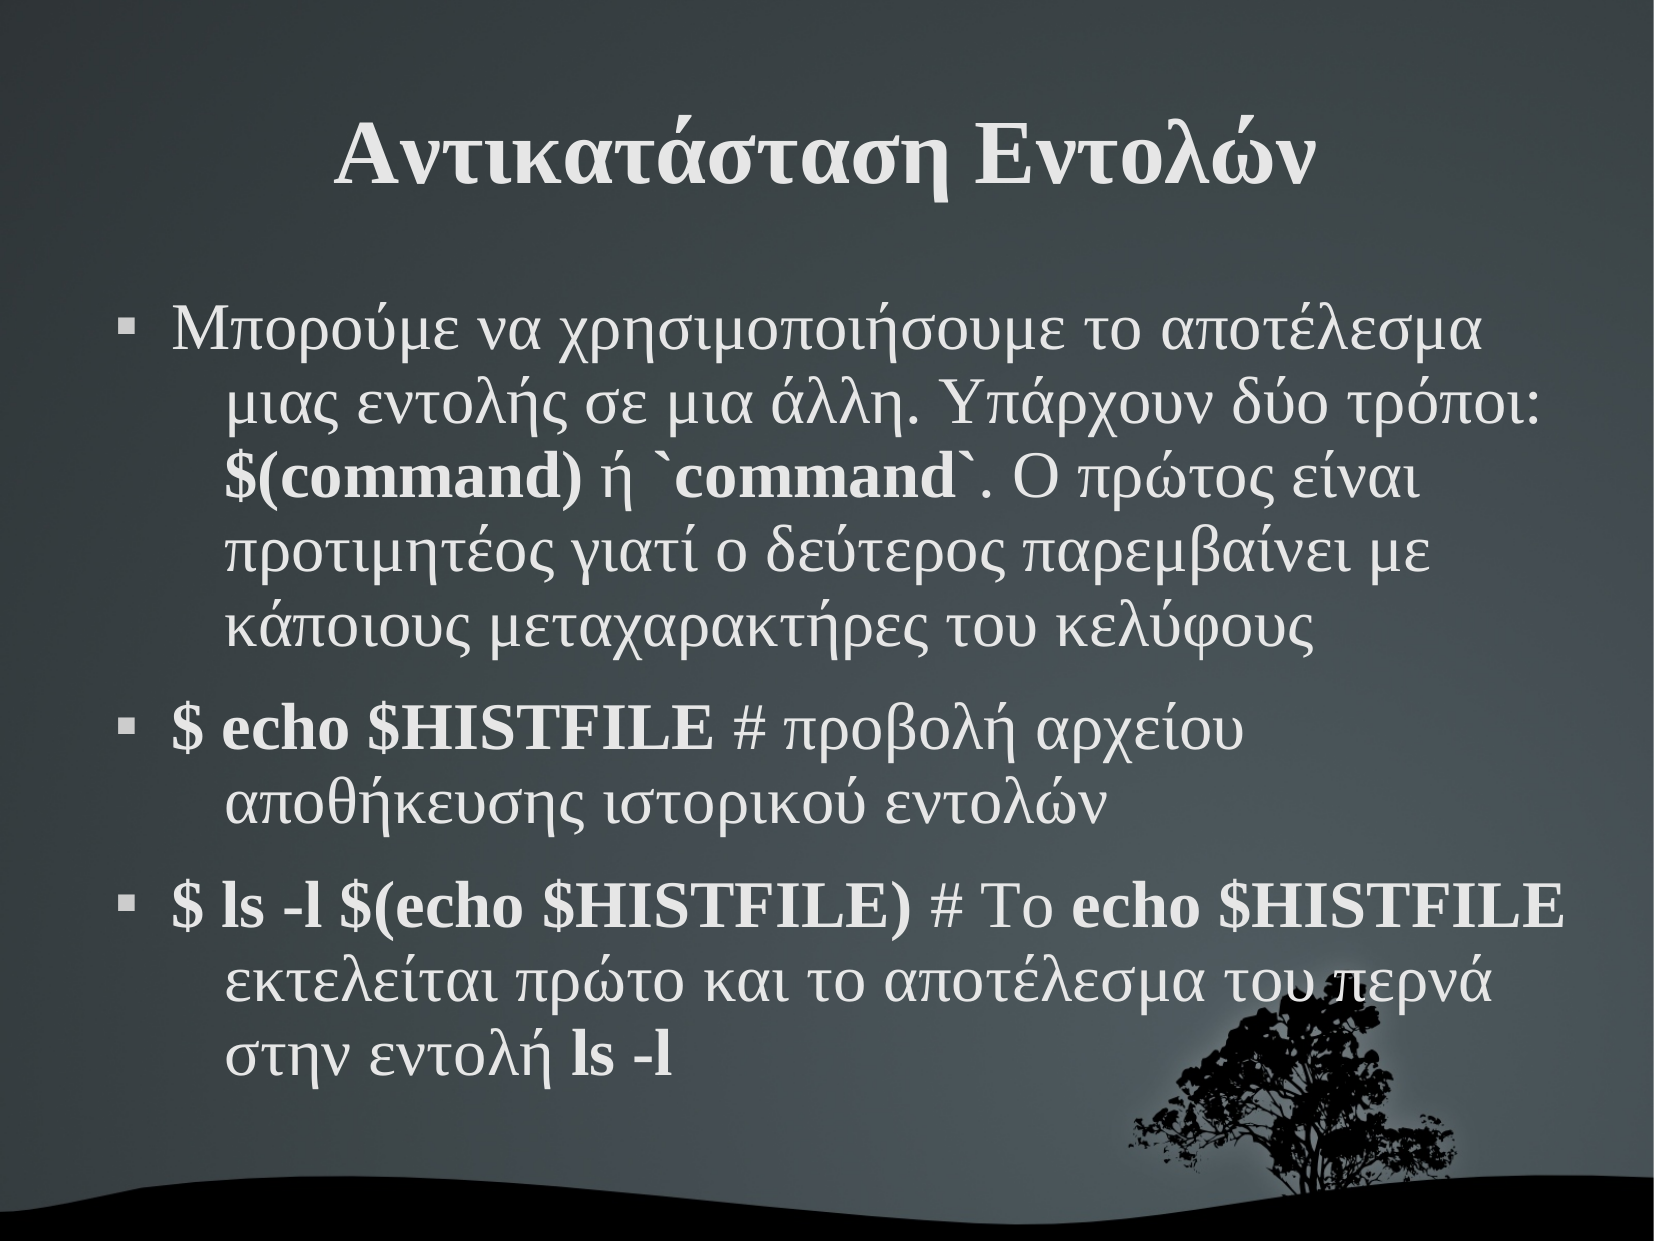

# Αντικατάσταση Εντολών
Μπορούμε να χρησιμοποιήσουμε το αποτέλεσμα μιας εντολής σε μια άλλη. Υπάρχουν δύο τρόποι: $(command) ή `command`. Ο πρώτος είναι προτιμητέος γιατί ο δεύτερος παρεμβαίνει με κάποιους μεταχαρακτήρες του κελύφους
$ echo $HISTFILE # προβολή αρχείου αποθήκευσης ιστορικού εντολών
$ ls -l $(echo $HISTFILE) # Το echo $HISTFILE εκτελείται πρώτο και το αποτέλεσμα του περνά στην εντολή ls -l